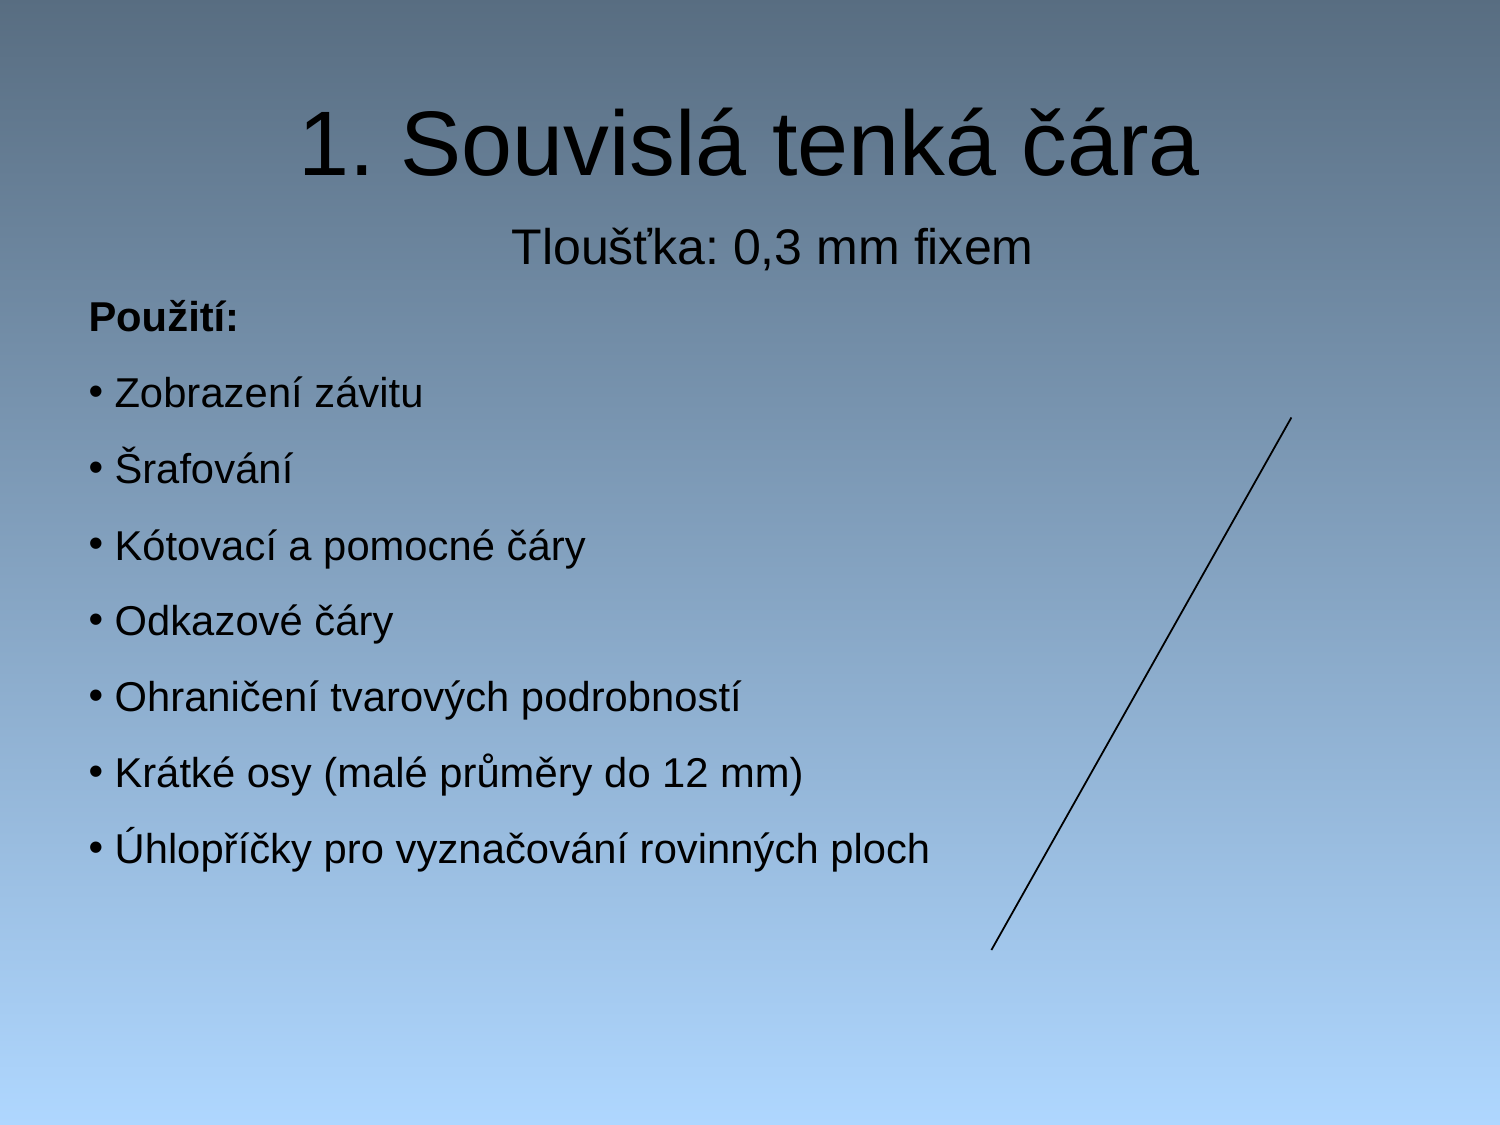

# 1. Souvislá tenká čára
Tloušťka: 0,3 mm fixem
Použití:
 Zobrazení závitu
 Šrafování
 Kótovací a pomocné čáry
 Odkazové čáry
 Ohraničení tvarových podrobností
 Krátké osy (malé průměry do 12 mm)
 Úhlopříčky pro vyznačování rovinných ploch